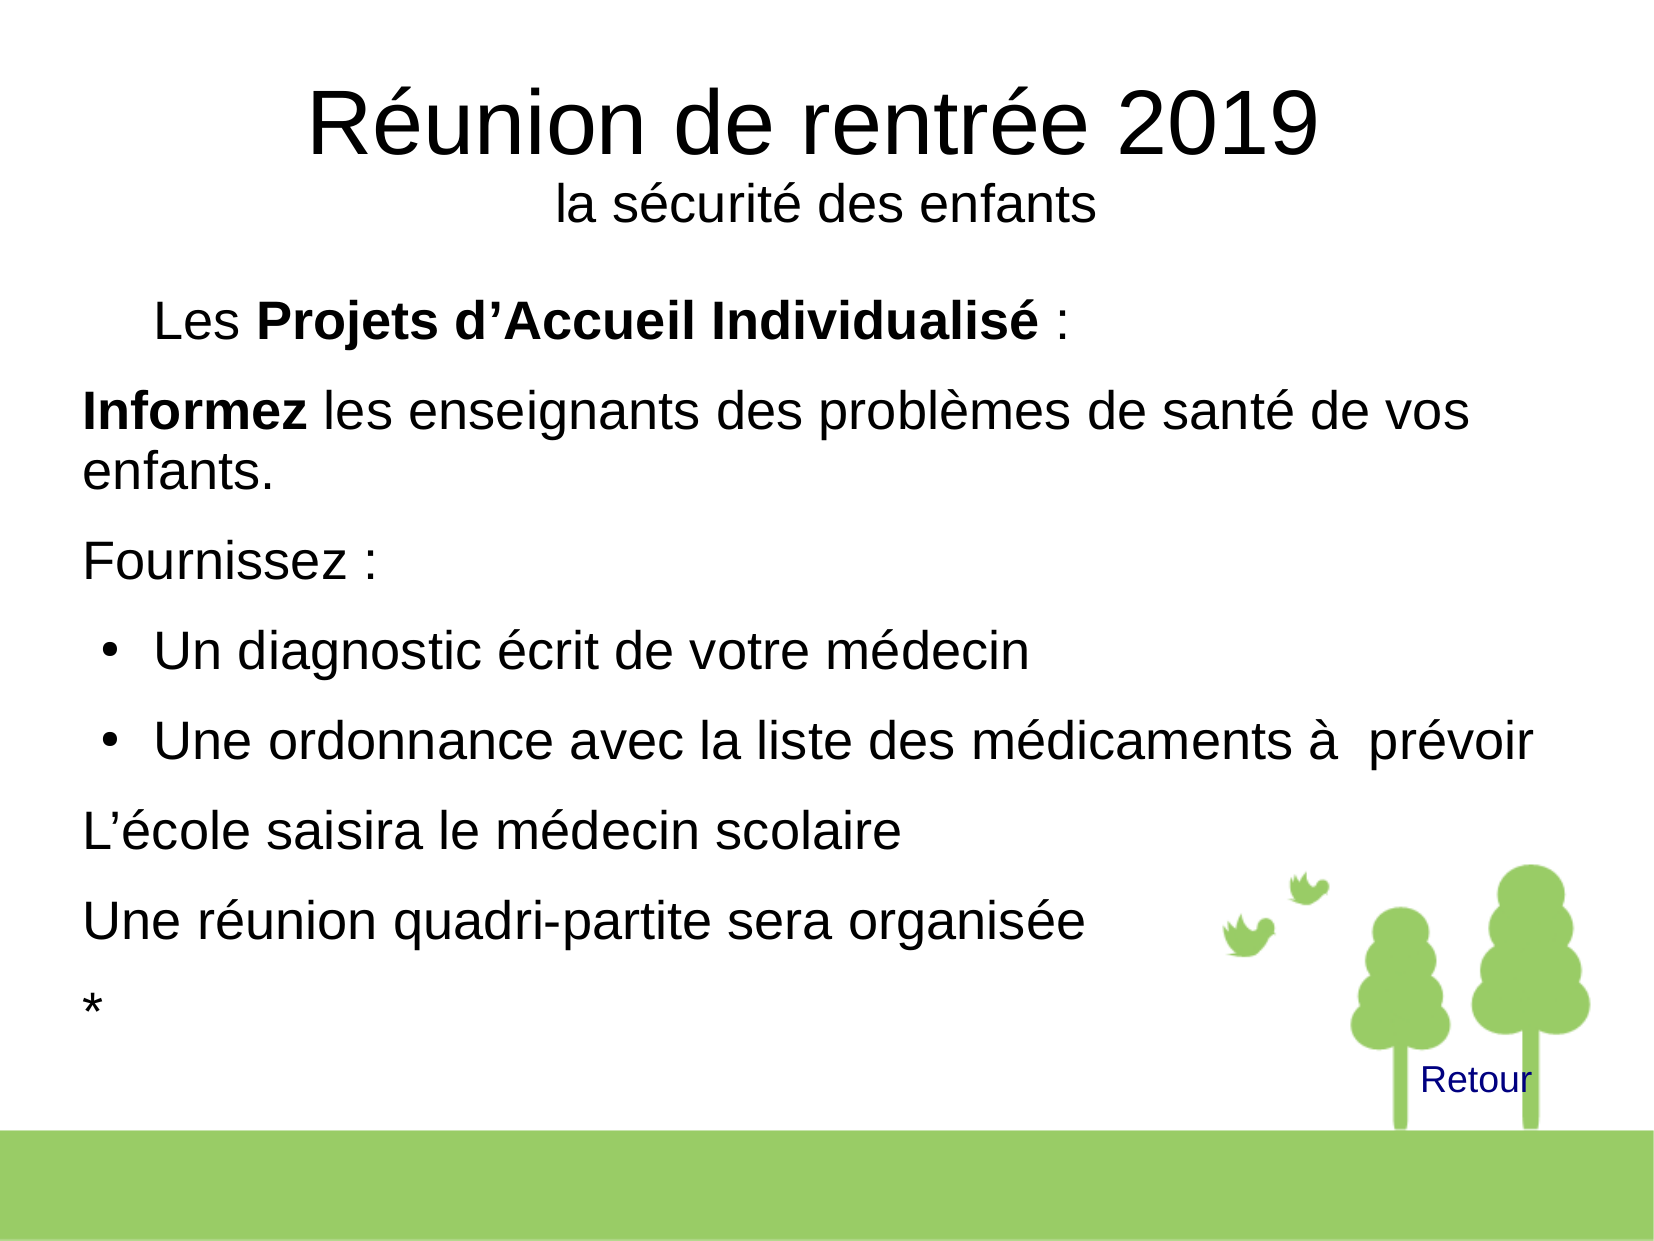

# Réunion de rentrée 2019 la sécurité des enfants
Les Projets d’Accueil Individualisé :
Informez les enseignants des problèmes de santé de vos enfants.
Fournissez :
Un diagnostic écrit de votre médecin
Une ordonnance avec la liste des médicaments à prévoir
L’école saisira le médecin scolaire
Une réunion quadri-partite sera organisée
*
Retour